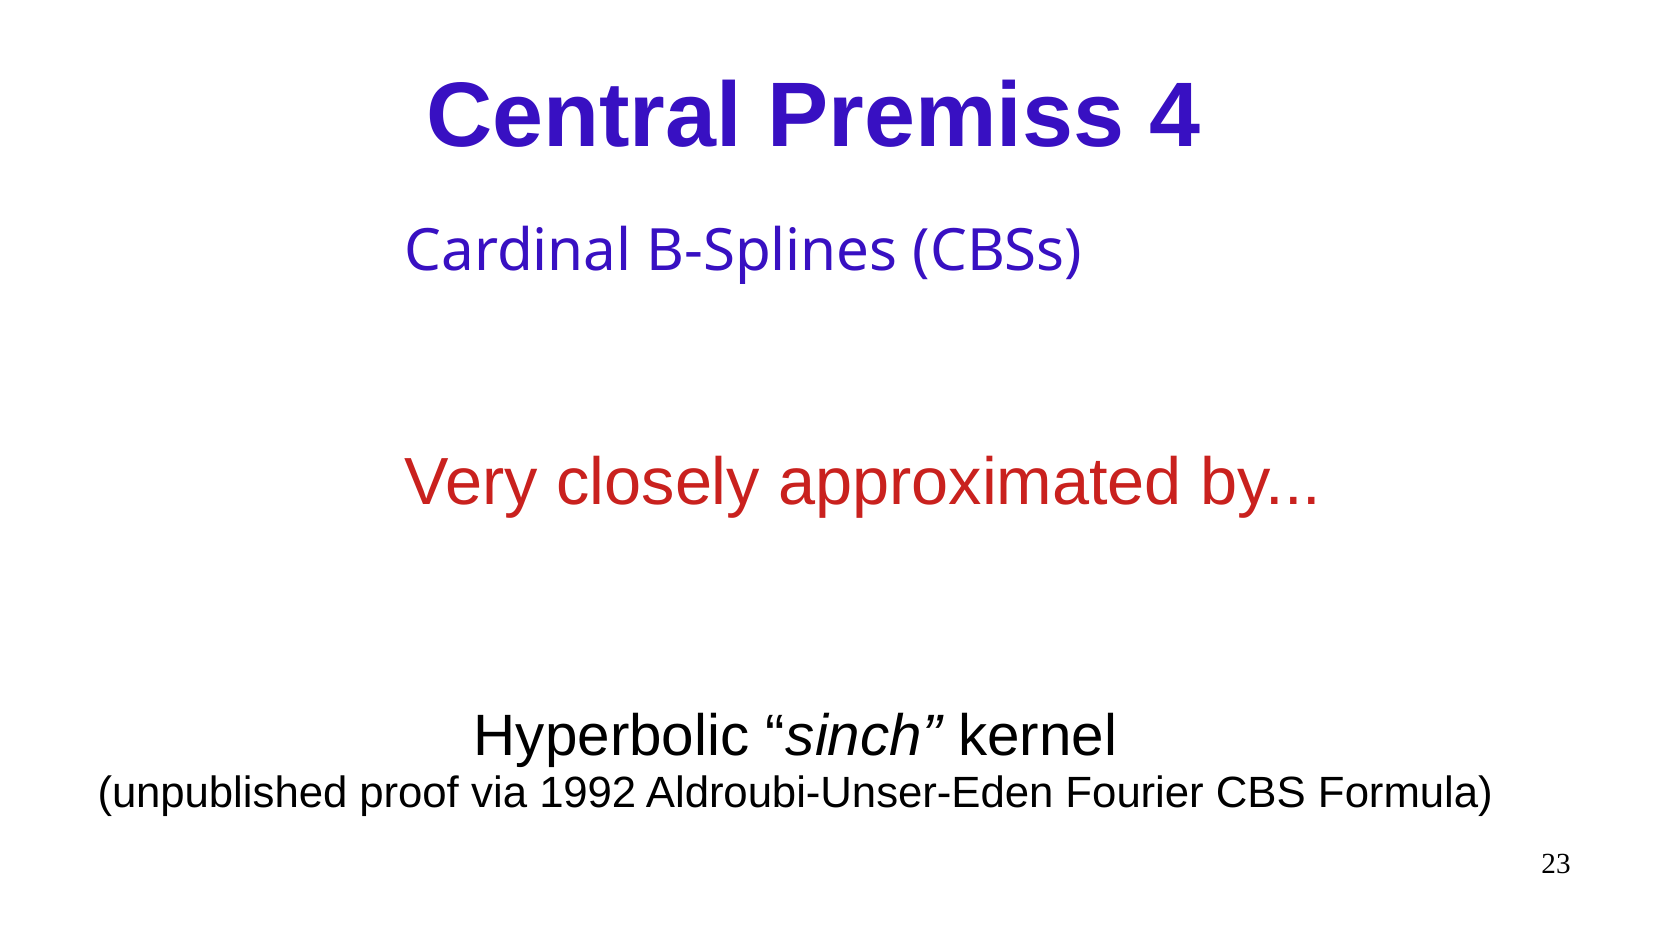

# Central Premiss 4
Cardinal B-Splines (CBSs)
Very closely approximated by...
Hyperbolic “sinch” kernel
(unpublished proof via 1992 Aldroubi-Unser-Eden Fourier CBS Formula)
23